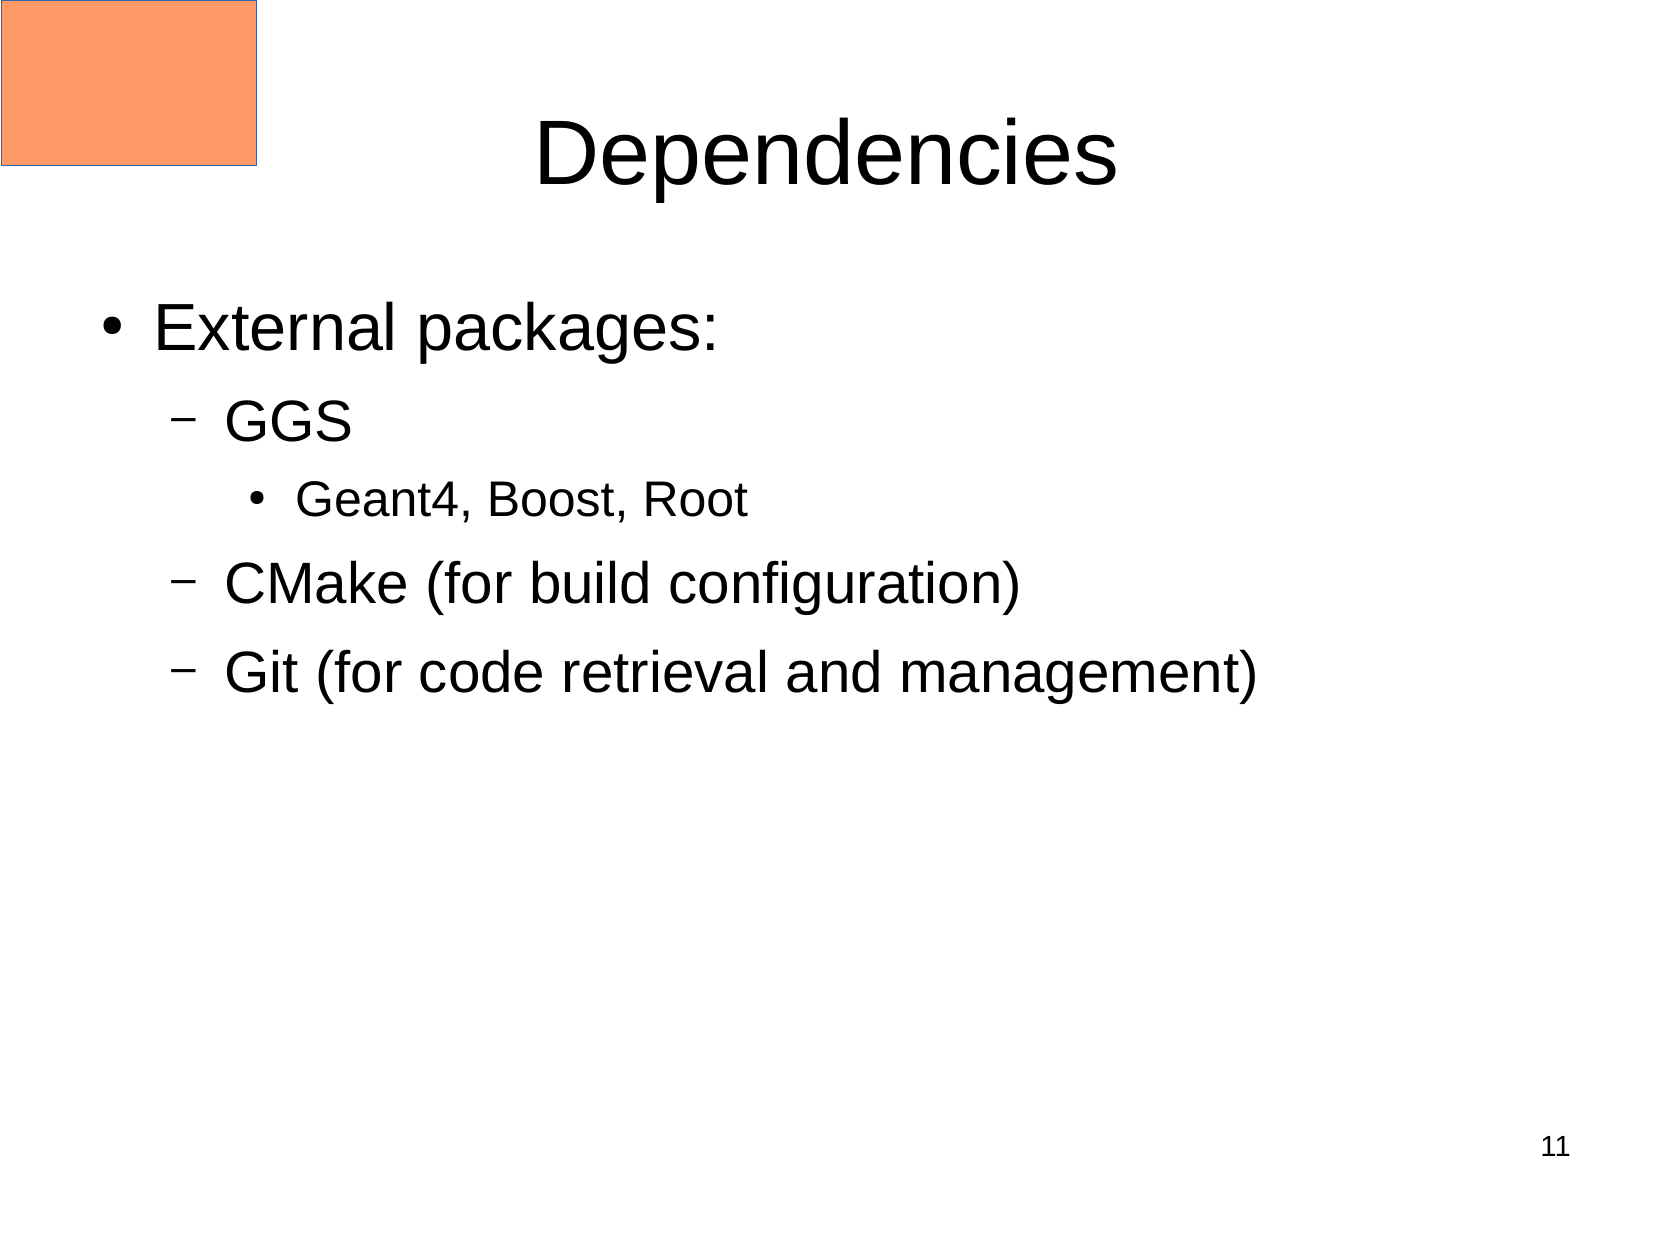

# Dependencies
External packages:
GGS
Geant4, Boost, Root
CMake (for build configuration)
Git (for code retrieval and management)
11